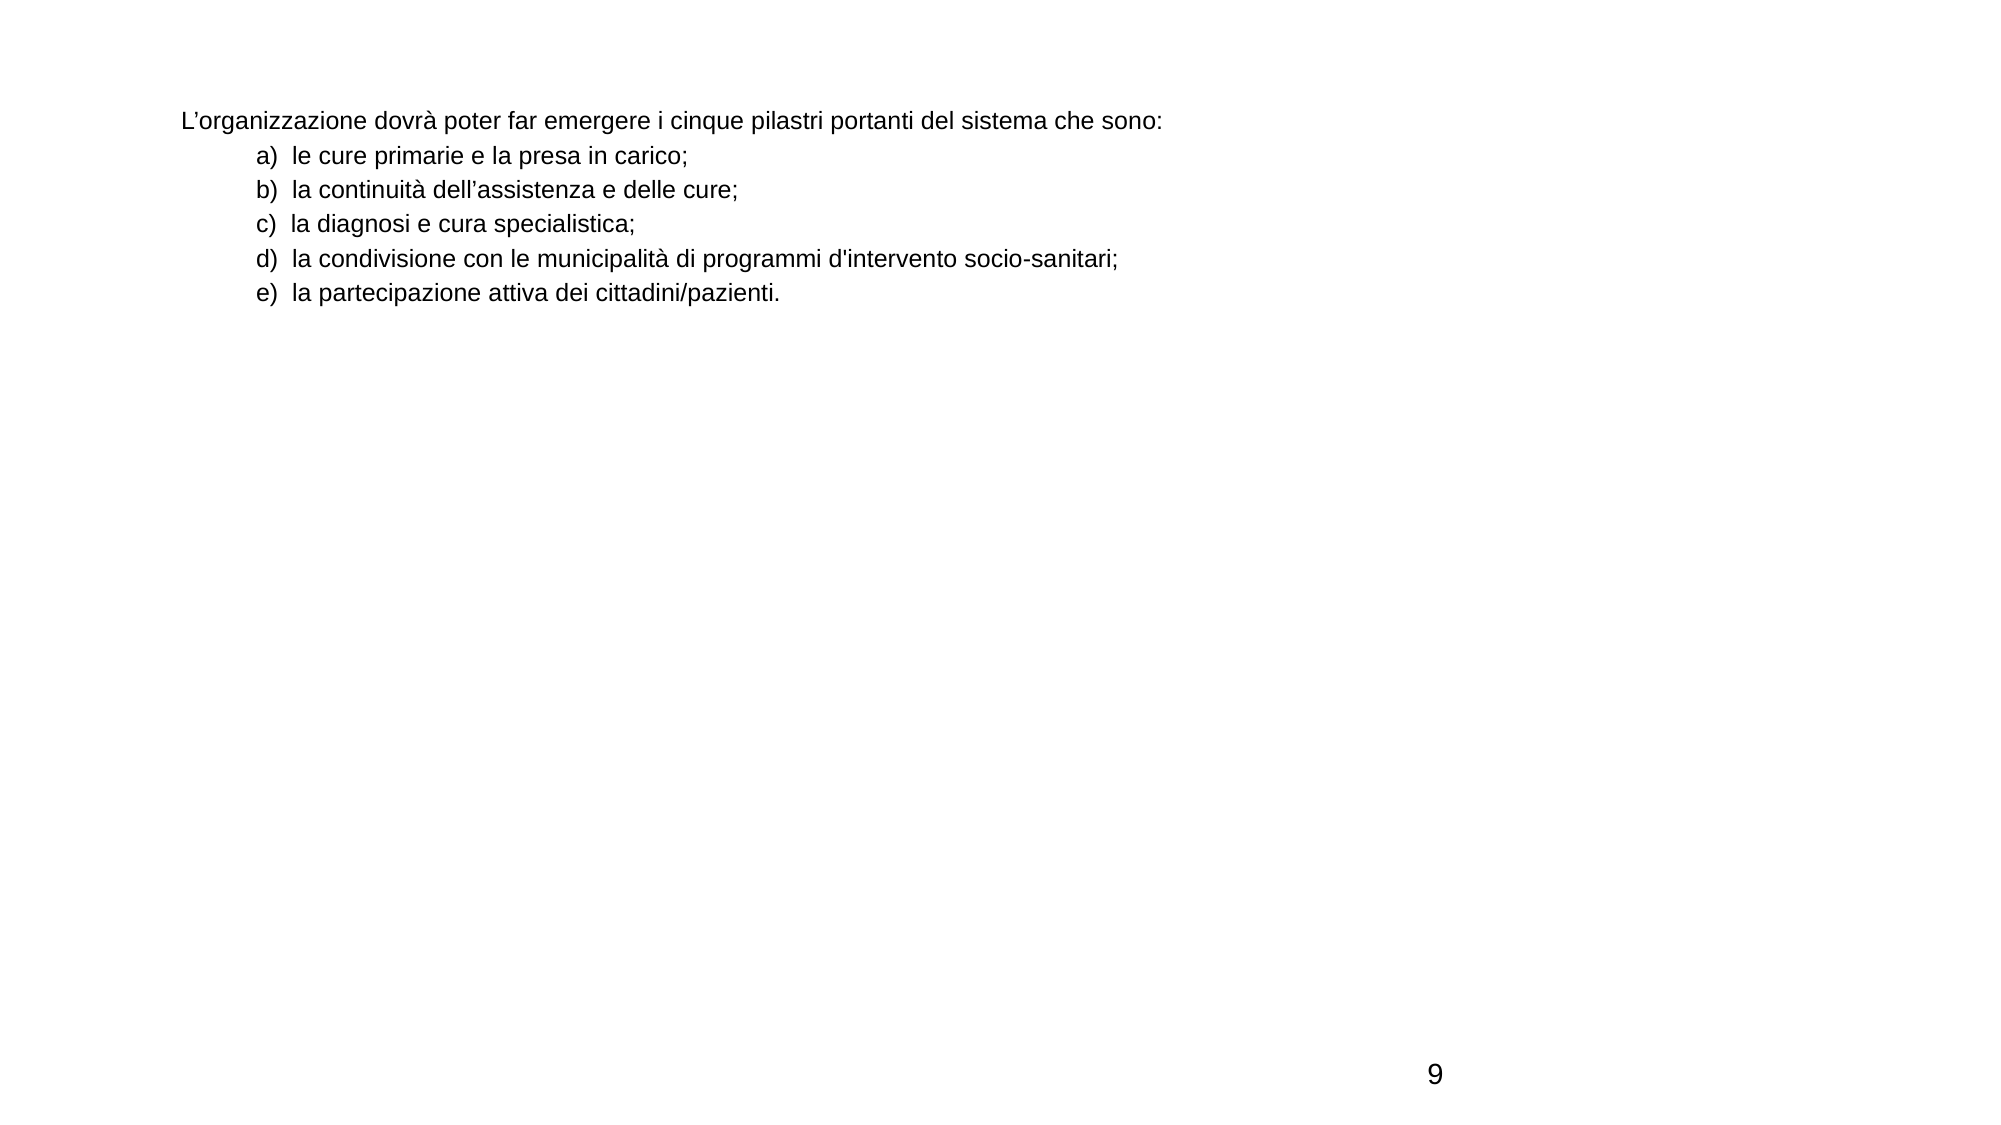

L’organizzazione dovrà poter far emergere i cinque pilastri portanti del sistema che sono:
a) le cure primarie e la presa in carico;
b) la continuità dell’assistenza e delle cure;
c) la diagnosi e cura specialistica;
d) la condivisione con le municipalità di programmi d'intervento socio-sanitari;
e) la partecipazione attiva dei cittadini/pazienti.